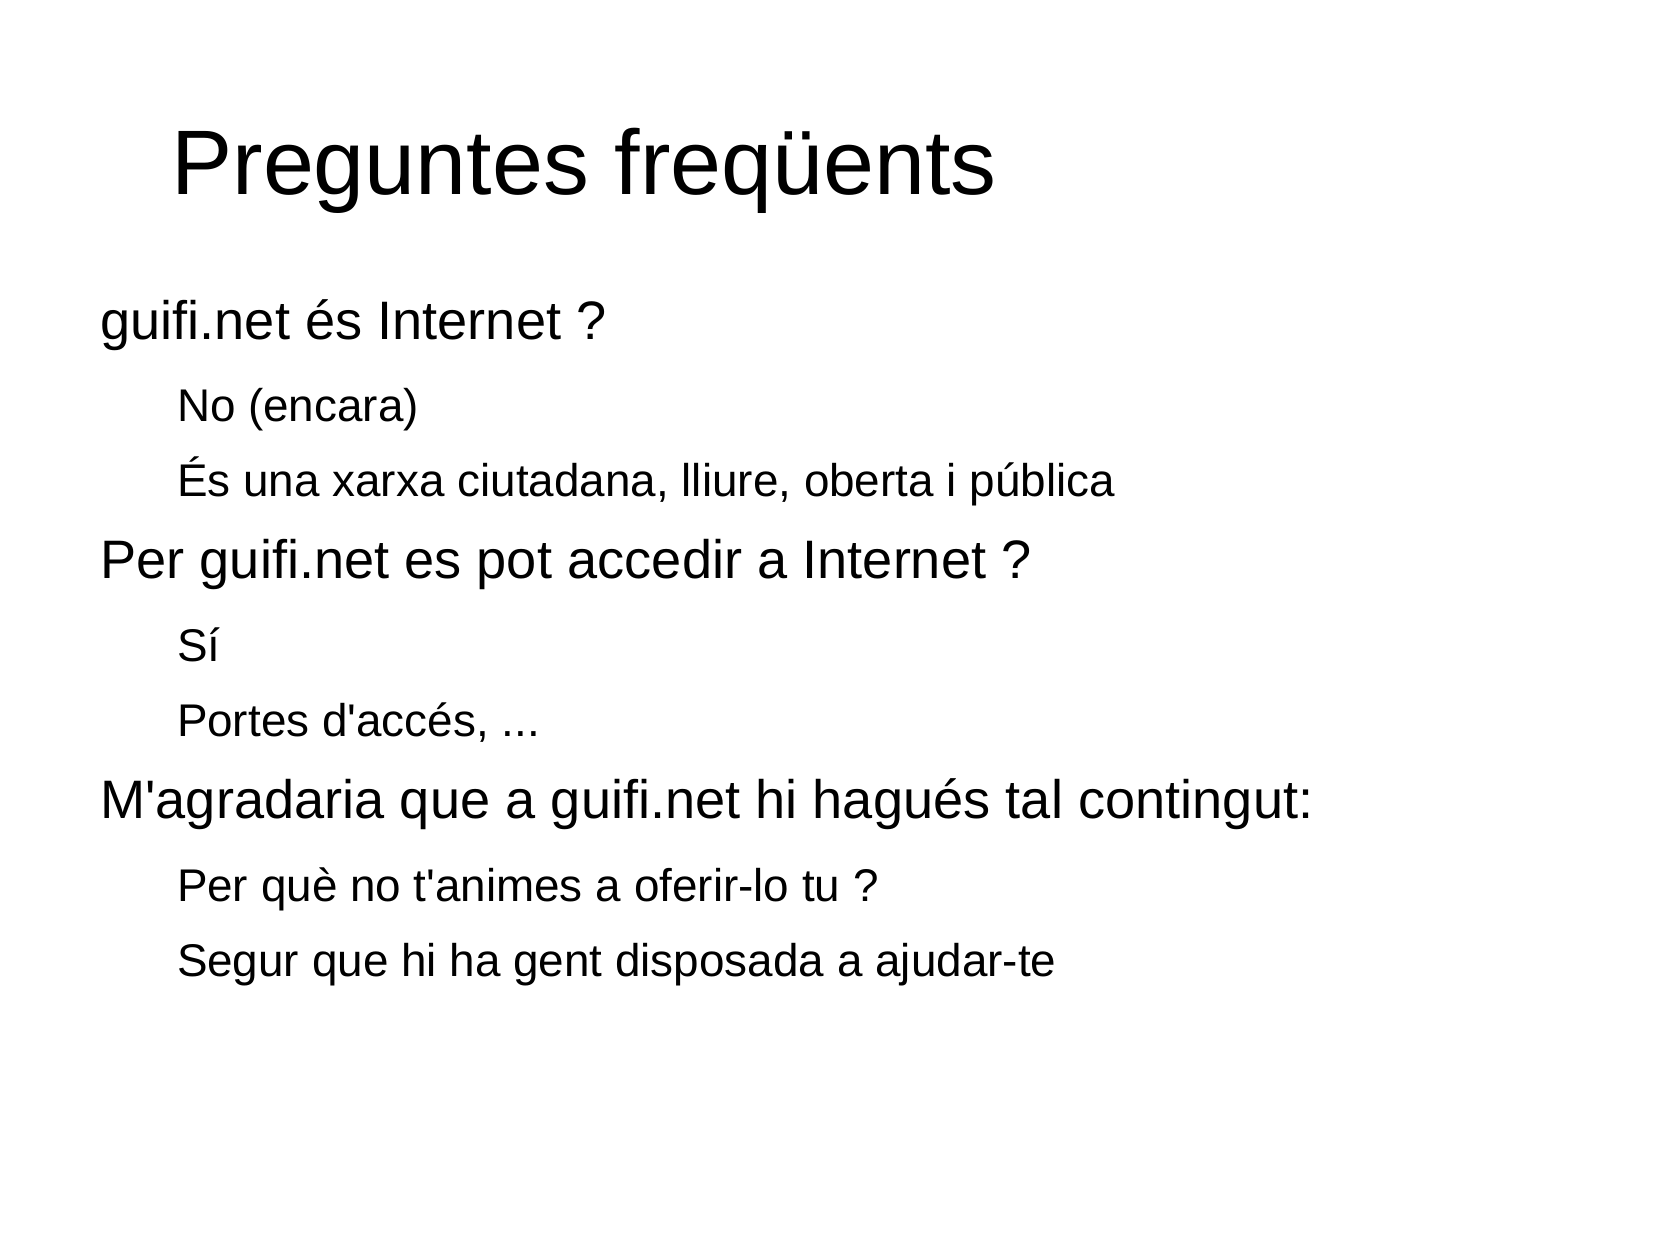

# Preguntes freqüents
guifi.net és Internet ?
No (encara)
És una xarxa ciutadana, lliure, oberta i pública
Per guifi.net es pot accedir a Internet ?
Sí
Portes d'accés, ...
M'agradaria que a guifi.net hi hagués tal contingut:
Per què no t'animes a oferir-lo tu ?
Segur que hi ha gent disposada a ajudar-te